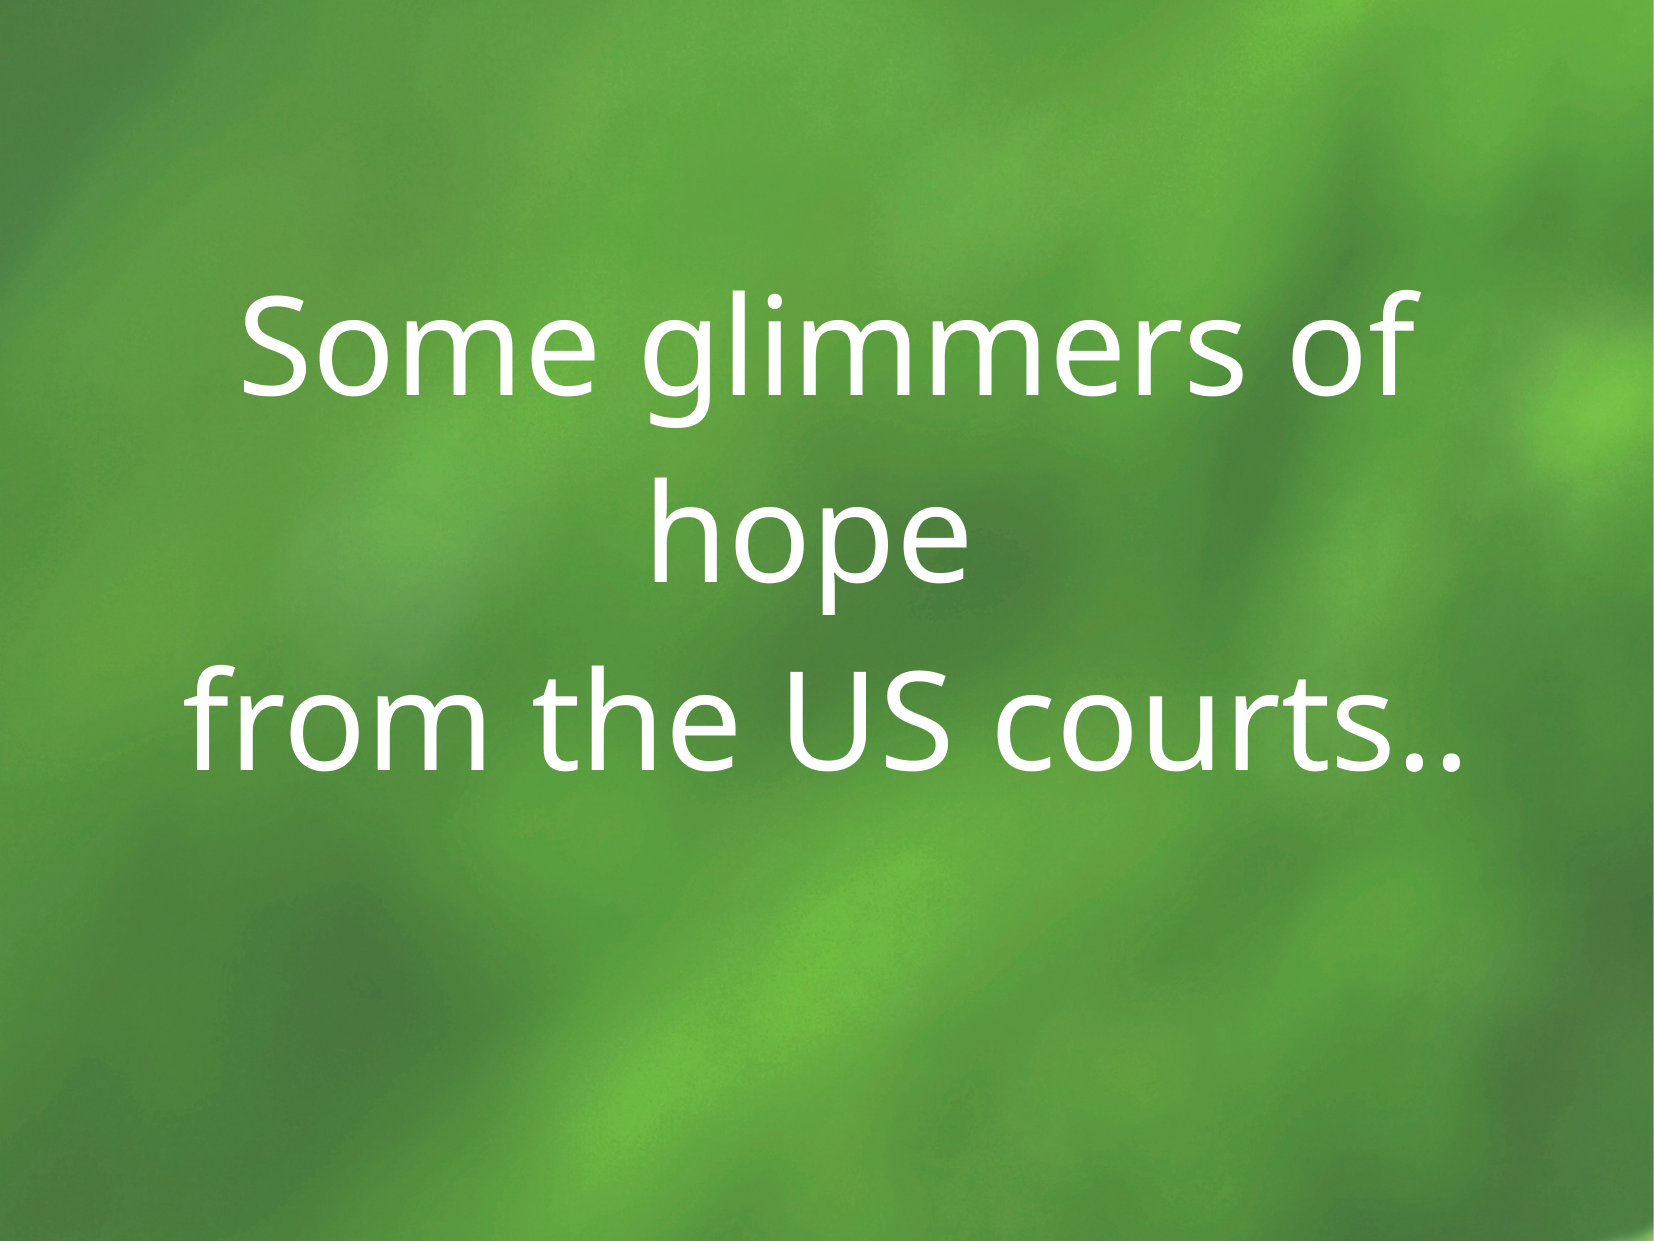

# Some glimmers of hope
from the US courts..